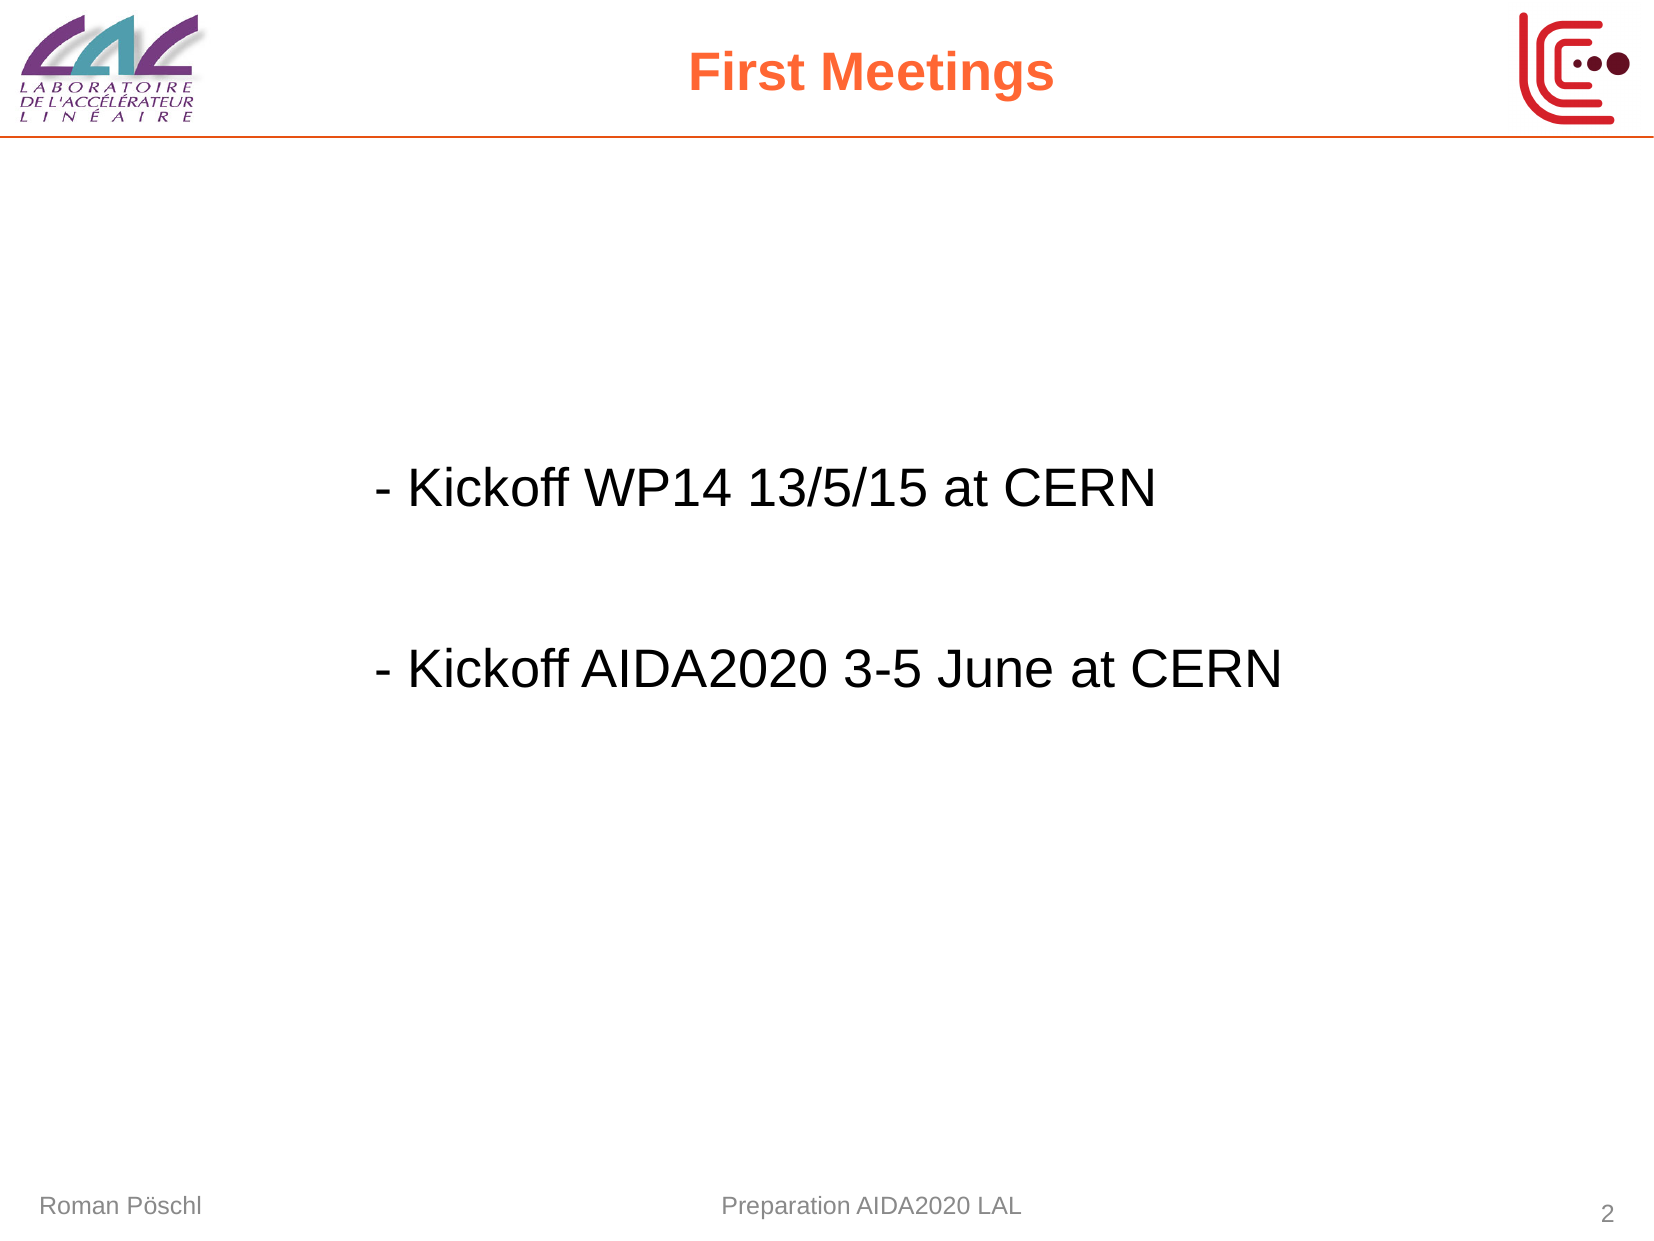

# First Meetings
- Kickoff WP14 13/5/15 at CERN
- Kickoff AIDA2020 3-5 June at CERN